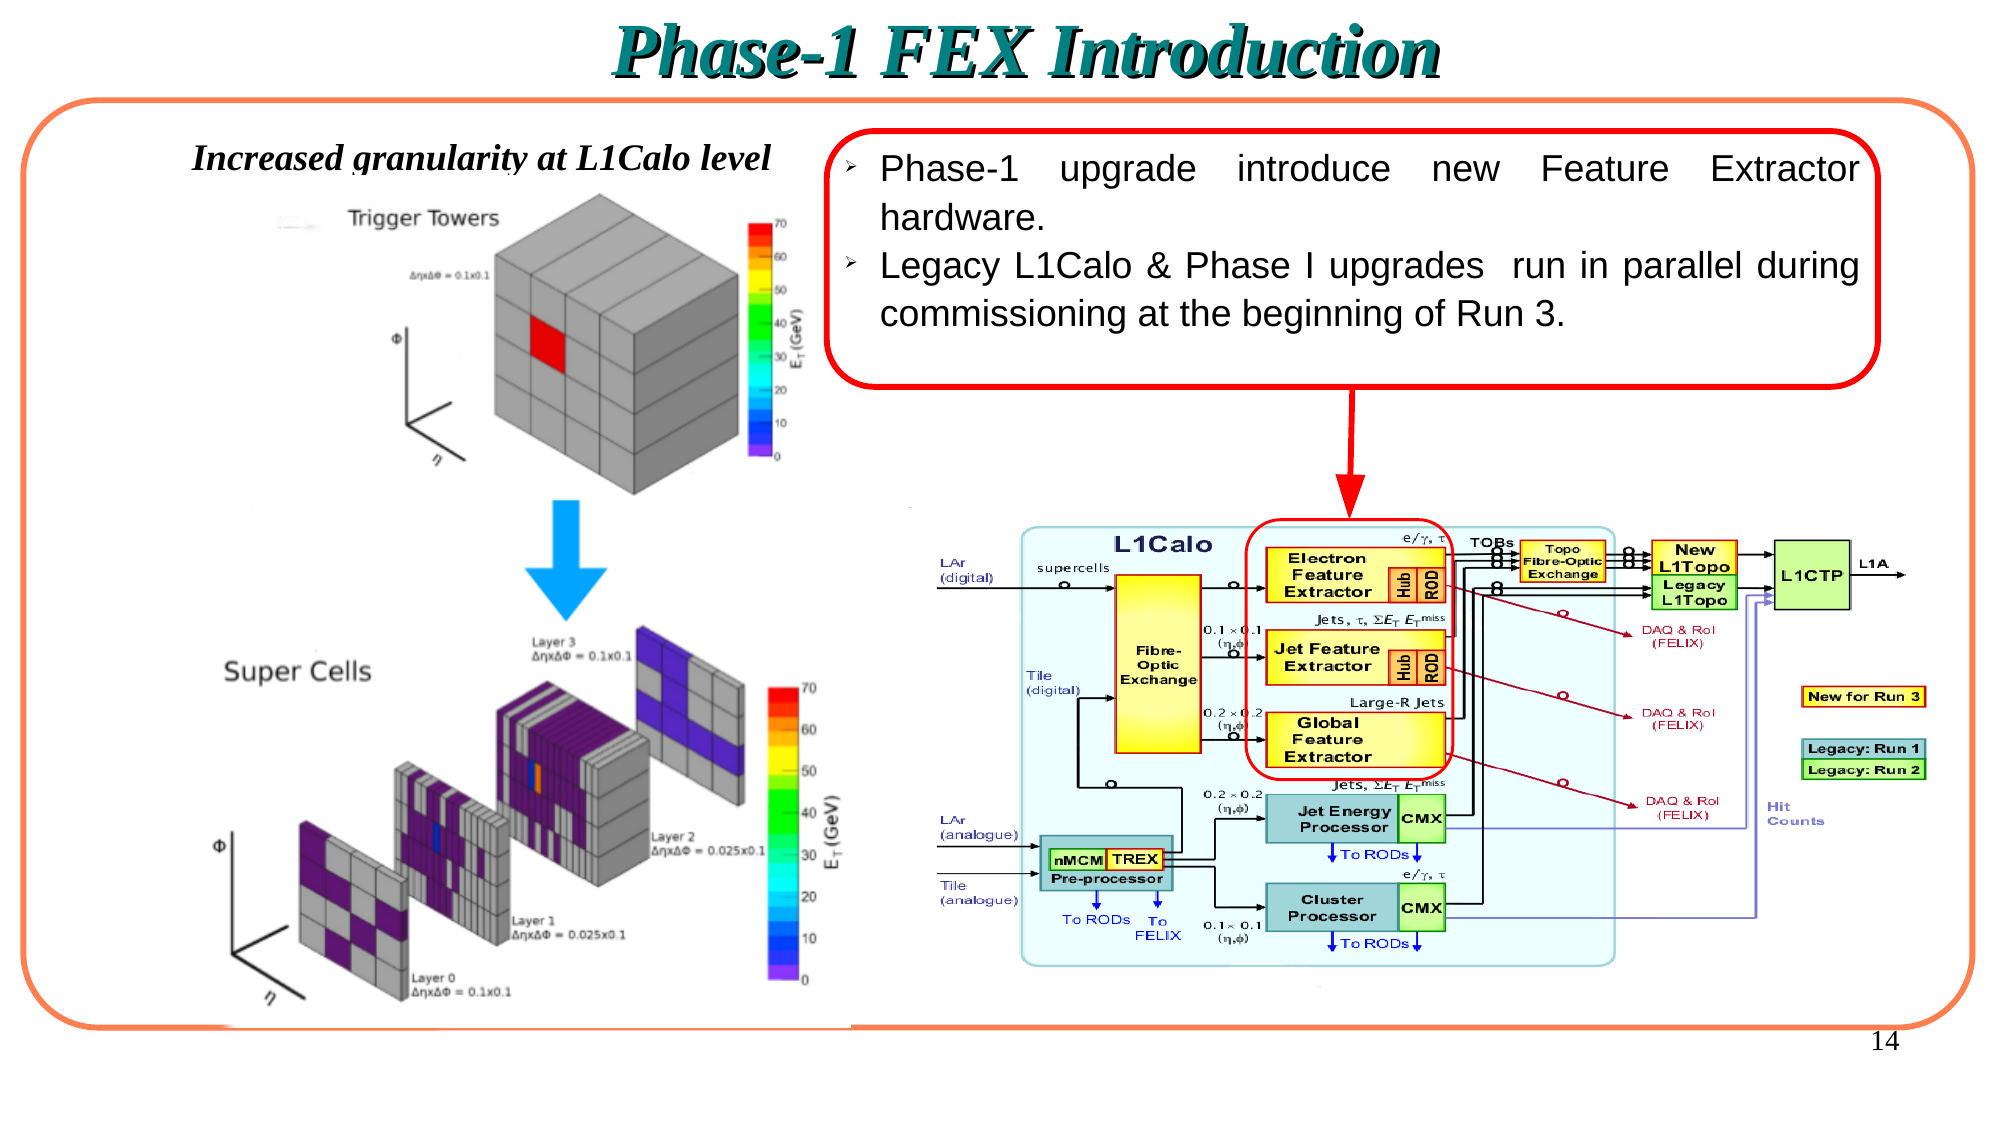

# Phase-1 FEX Introduction
Increased granularity at L1Calo level
Phase-1 upgrade introduce new Feature Extractor hardware.
Legacy L1Calo & Phase I upgrades run in parallel during commissioning at the beginning of Run 3.
14